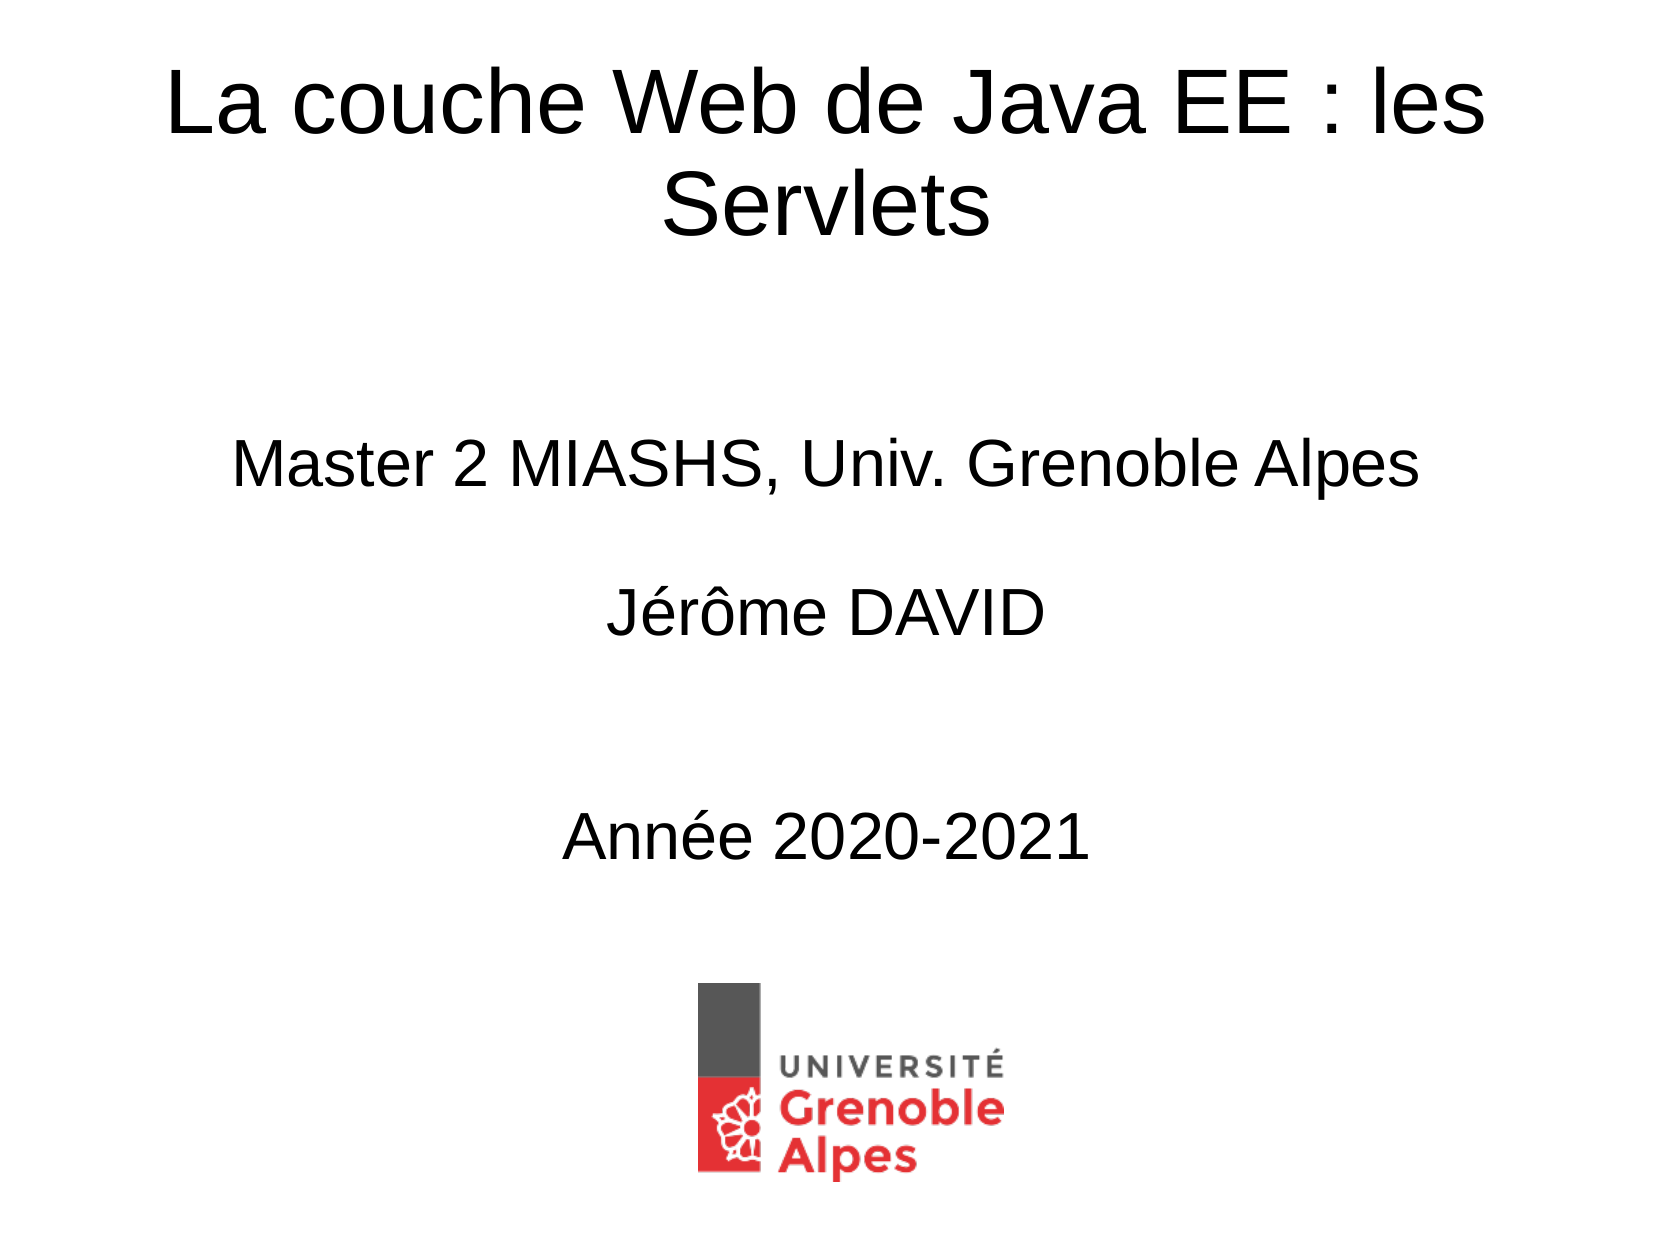

# La couche Web de Java EE : les Servlets
Master 2 MIASHS, Univ. Grenoble Alpes
Jérôme DAVID
Année 2020-2021